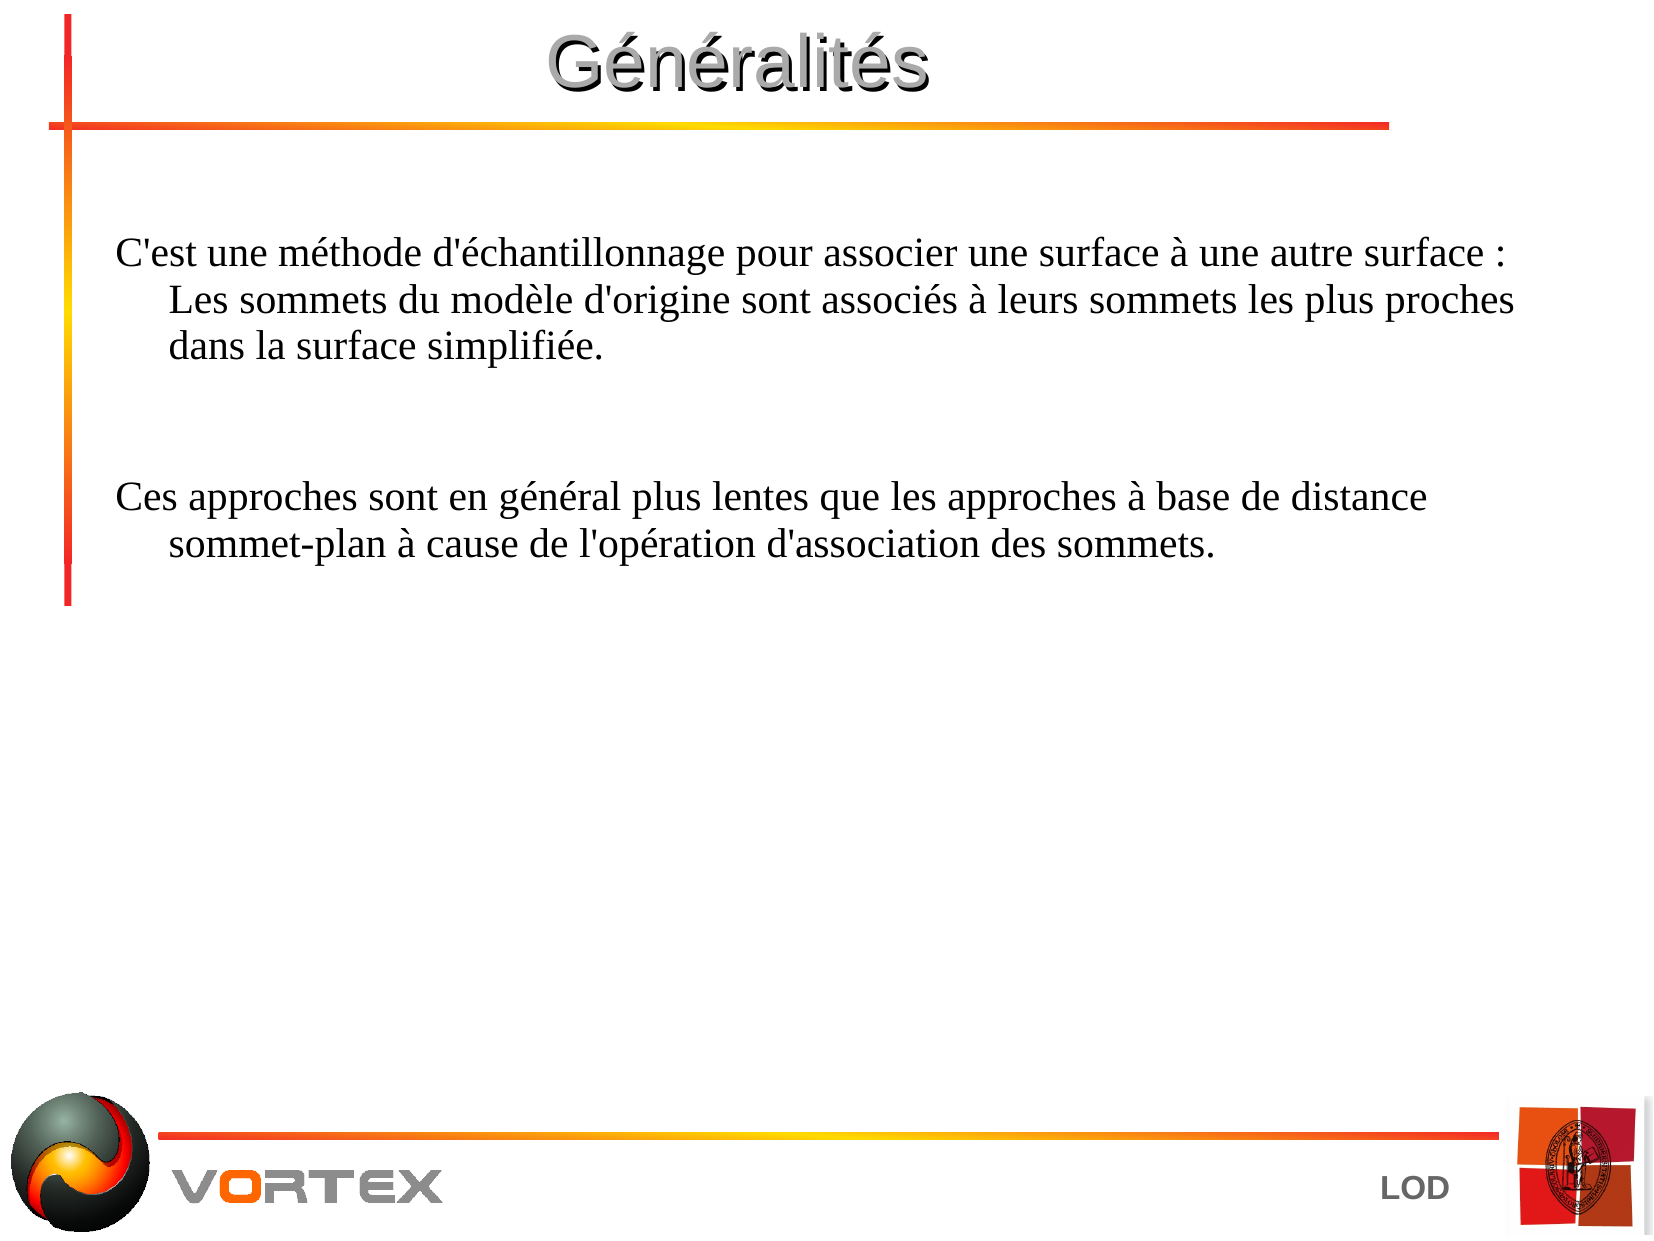

# Généralités
C'est une méthode d'échantillonnage pour associer une surface à une autre surface : Les sommets du modèle d'origine sont associés à leurs sommets les plus proches dans la surface simplifiée.
Ces approches sont en général plus lentes que les approches à base de distance sommet-plan à cause de l'opération d'association des sommets.